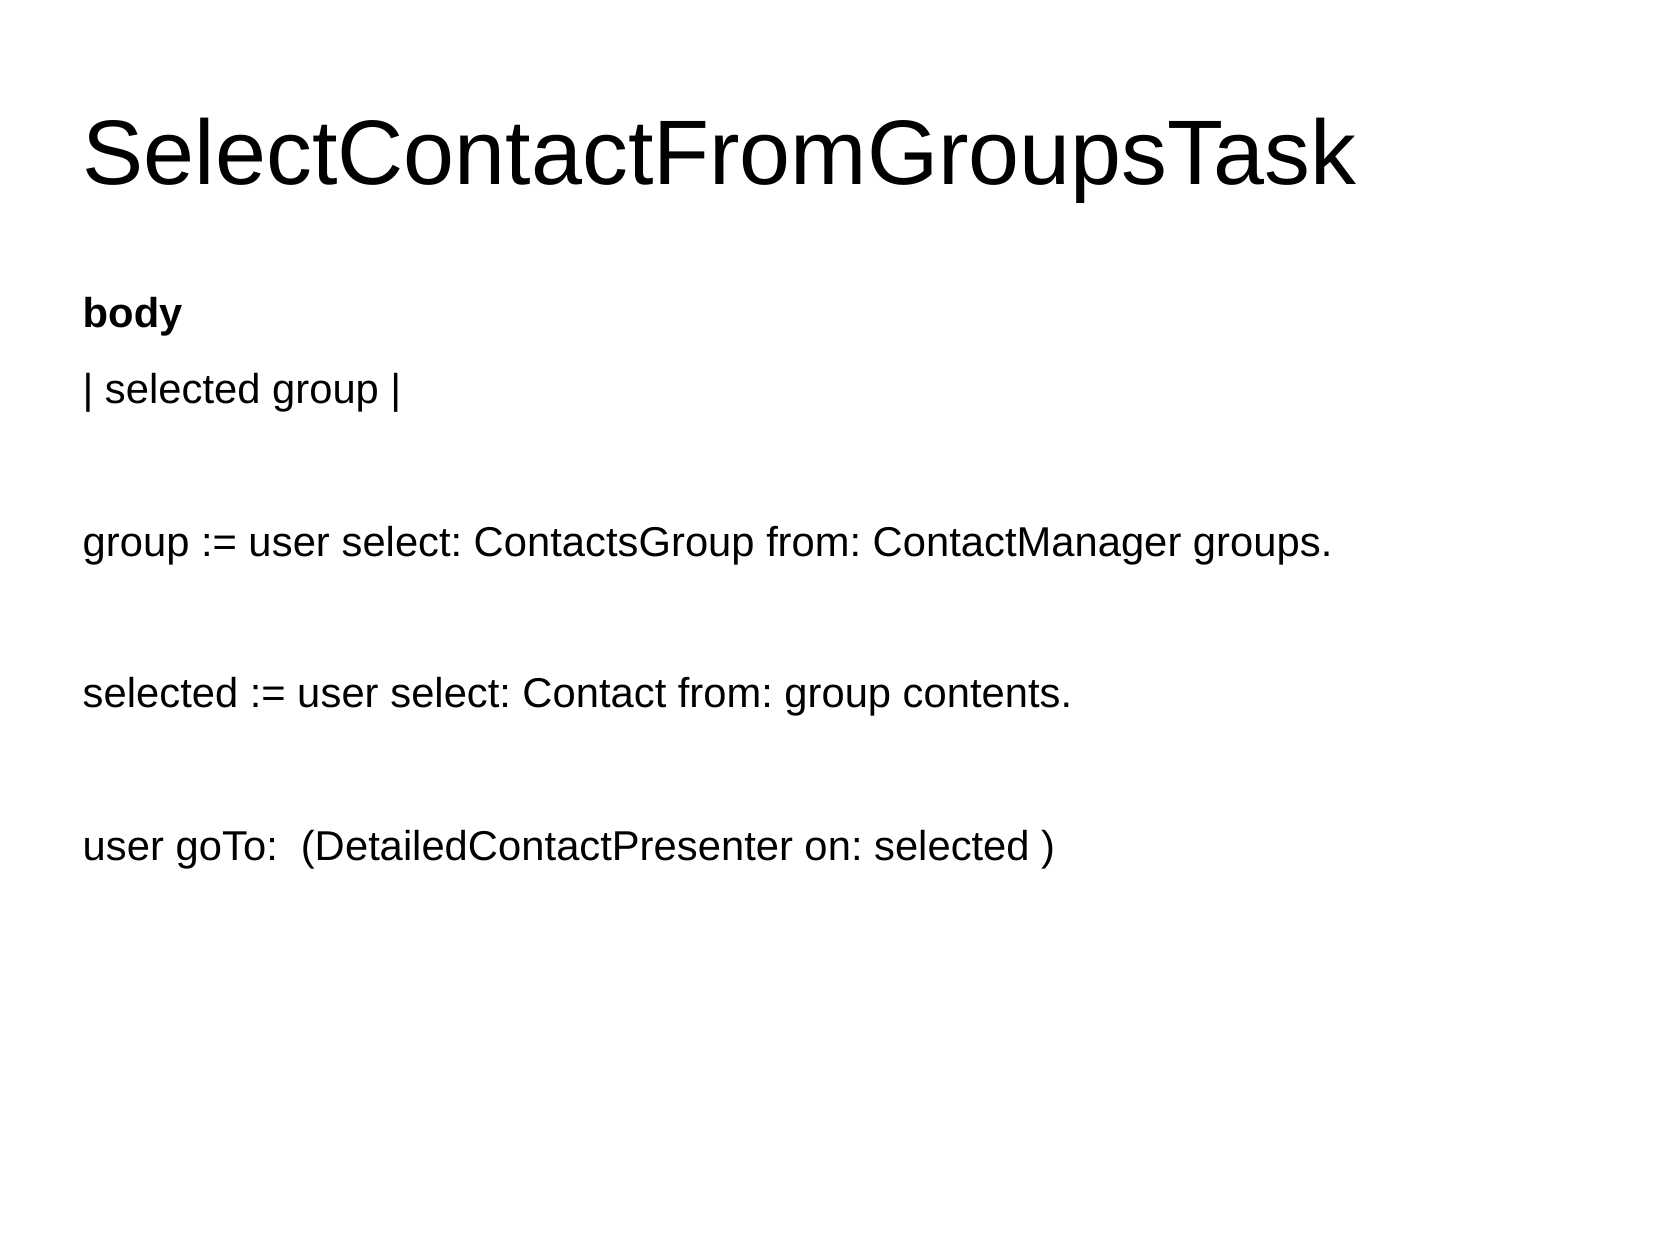

# SelectContactFromGroupsTask
body
| selected group |
group := user select: ContactsGroup from: ContactManager groups.
selected := user select: Contact from: group contents.
user goTo: (DetailedContactPresenter on: selected )